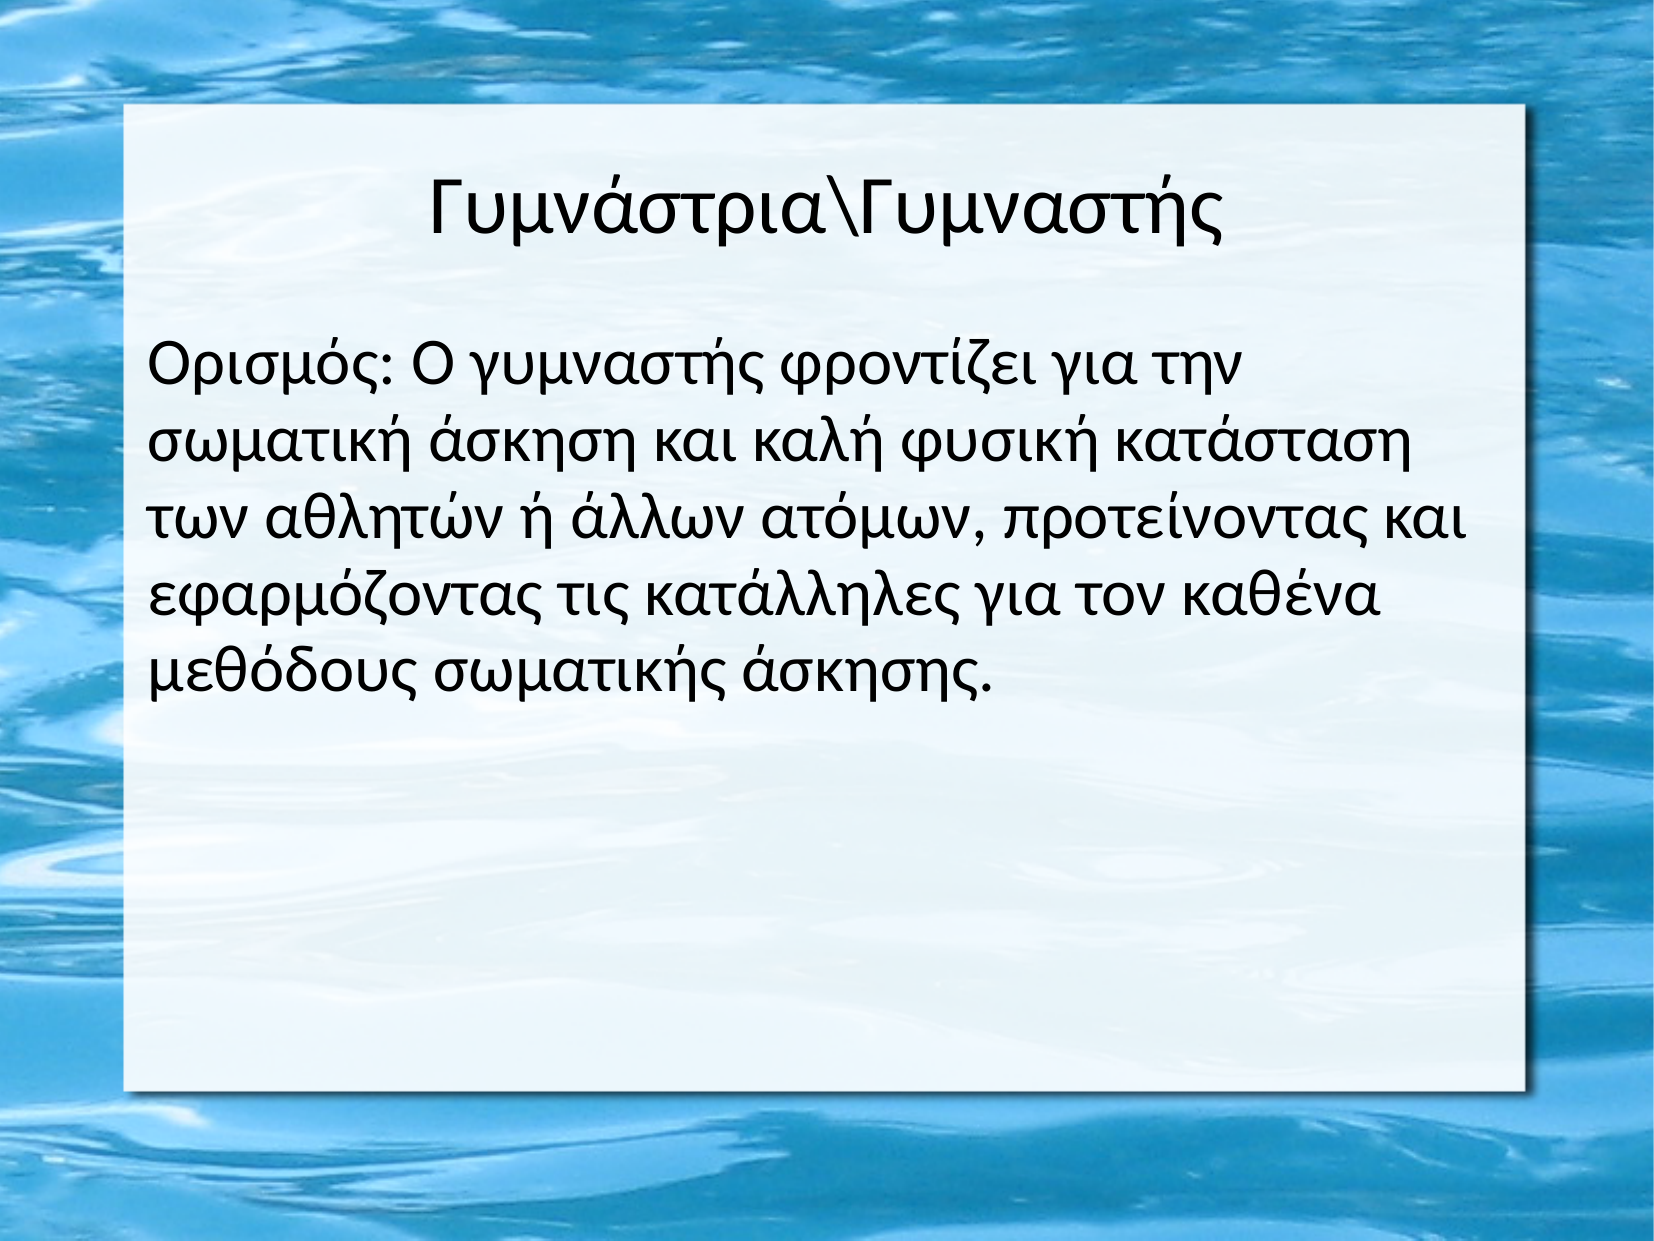

# Γυμνάστρια\Γυμναστής
Ορισμός: Ο γυμναστής φροντίζει για την σωματική άσκηση και καλή φυσική κατάσταση των αθλητών ή άλλων ατόμων, προτείνοντας και εφαρμόζοντας τις κατάλληλες για τον καθένα μεθόδους σωματικής άσκησης.